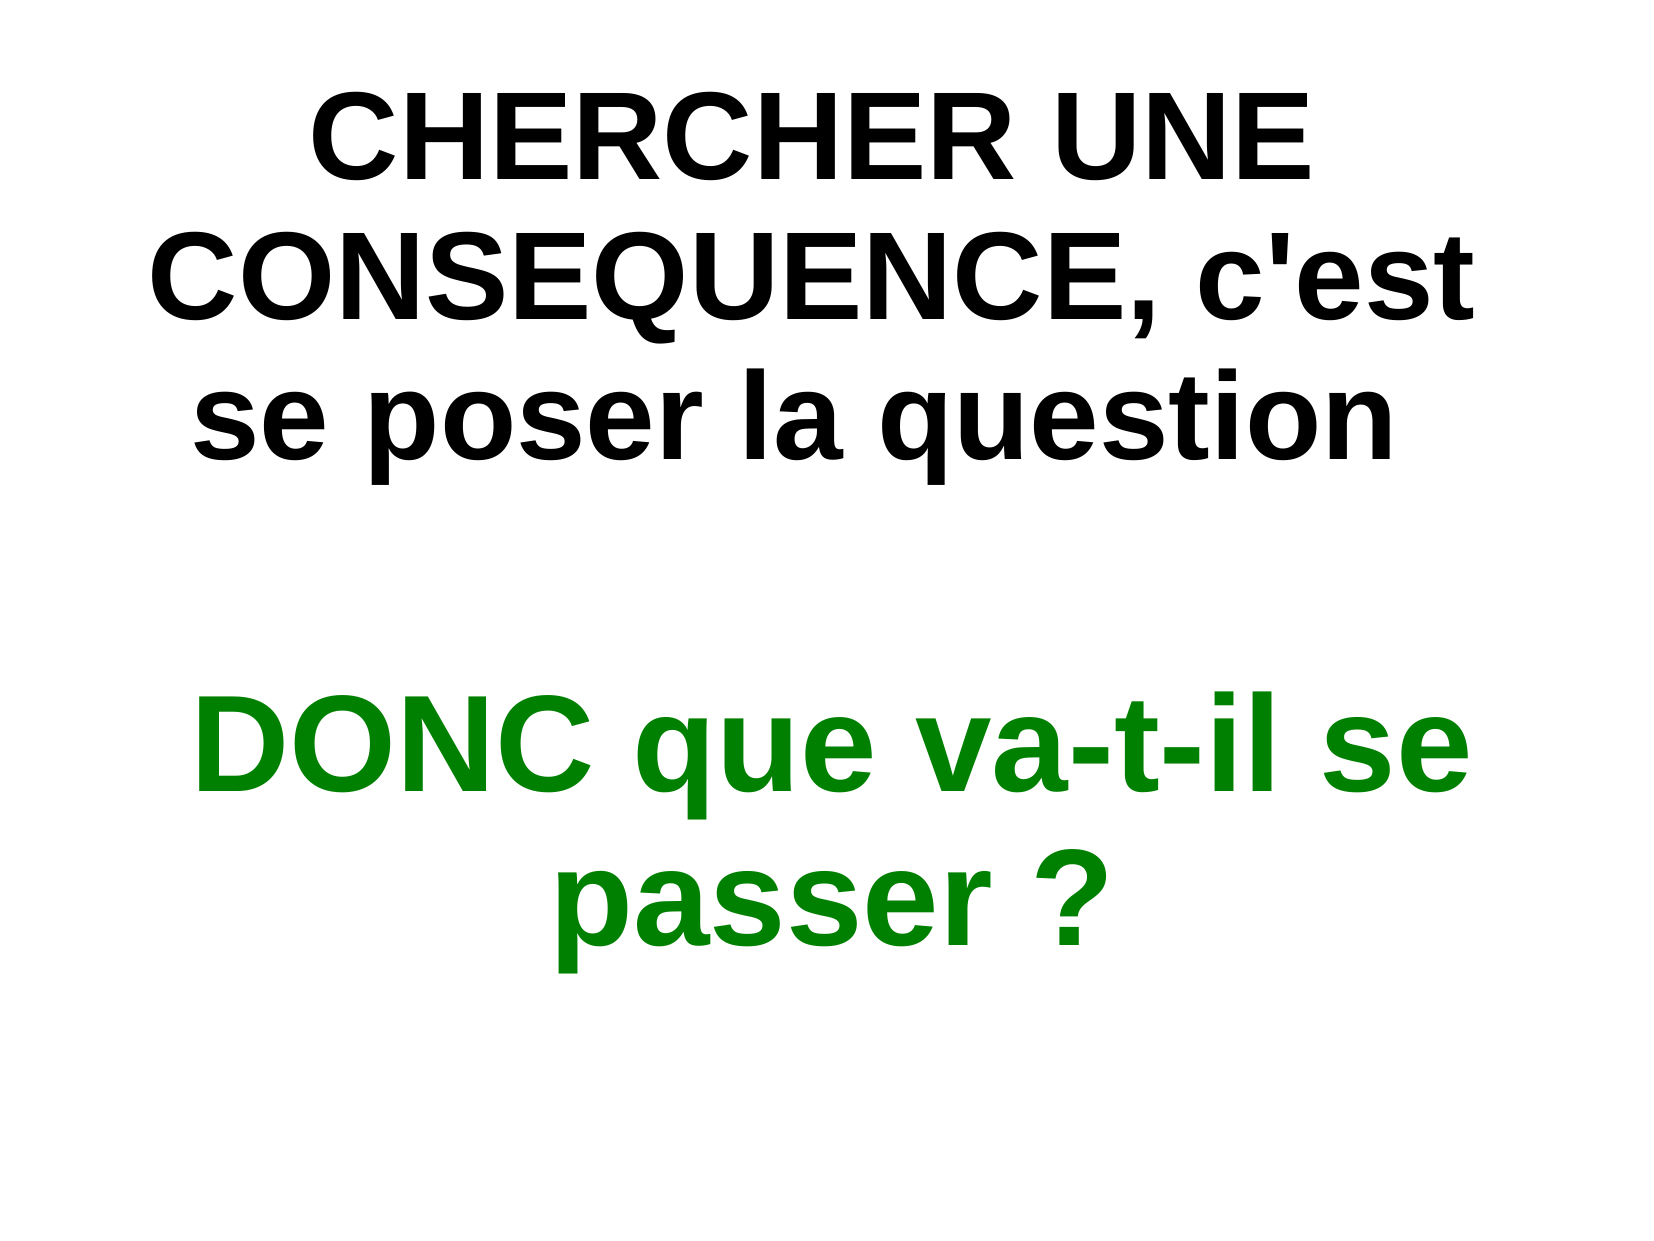

CHERCHER UNE CONSEQUENCE, c'est se poser la question
# DONC que va-t-il se passer ?